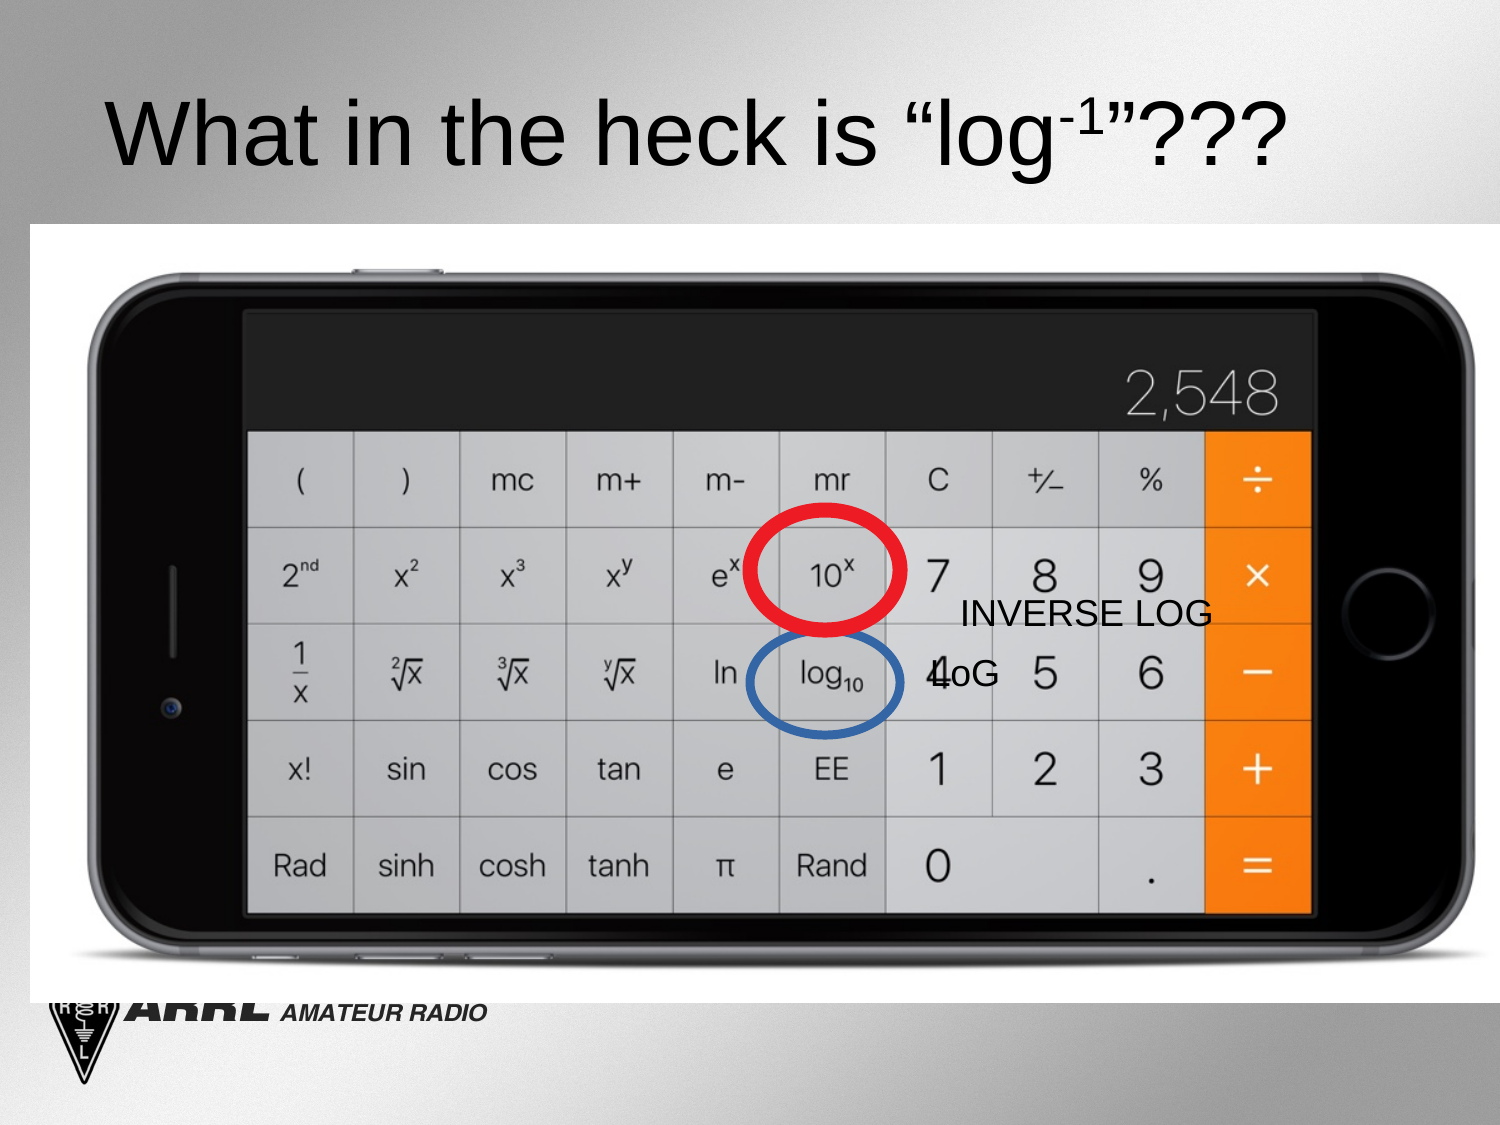

What in the heck is “log-1”???
INVERSE LOG
LoG